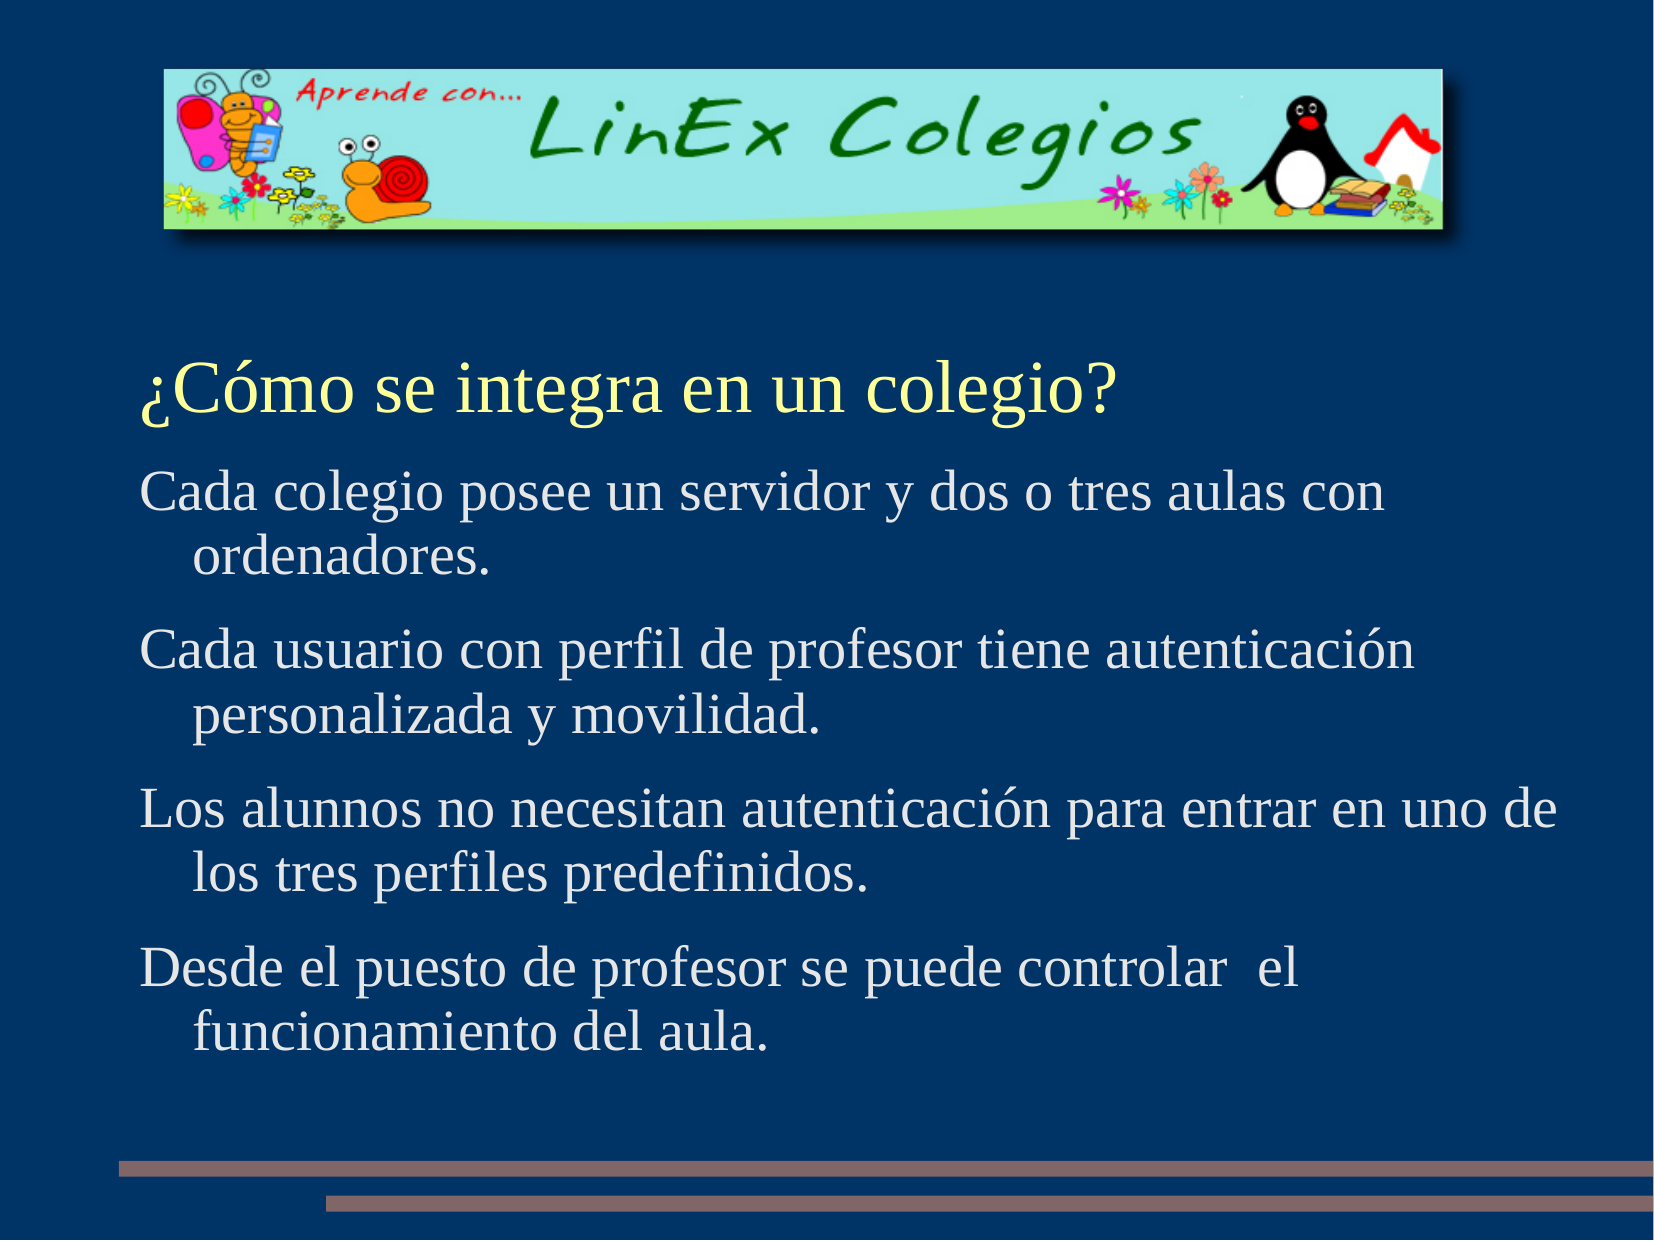

#
¿Cómo se integra en un colegio?
Cada colegio posee un servidor y dos o tres aulas con ordenadores.
Cada usuario con perfil de profesor tiene autenticación personalizada y movilidad.
Los alunnos no necesitan autenticación para entrar en uno de los tres perfiles predefinidos.
Desde el puesto de profesor se puede controlar el funcionamiento del aula.